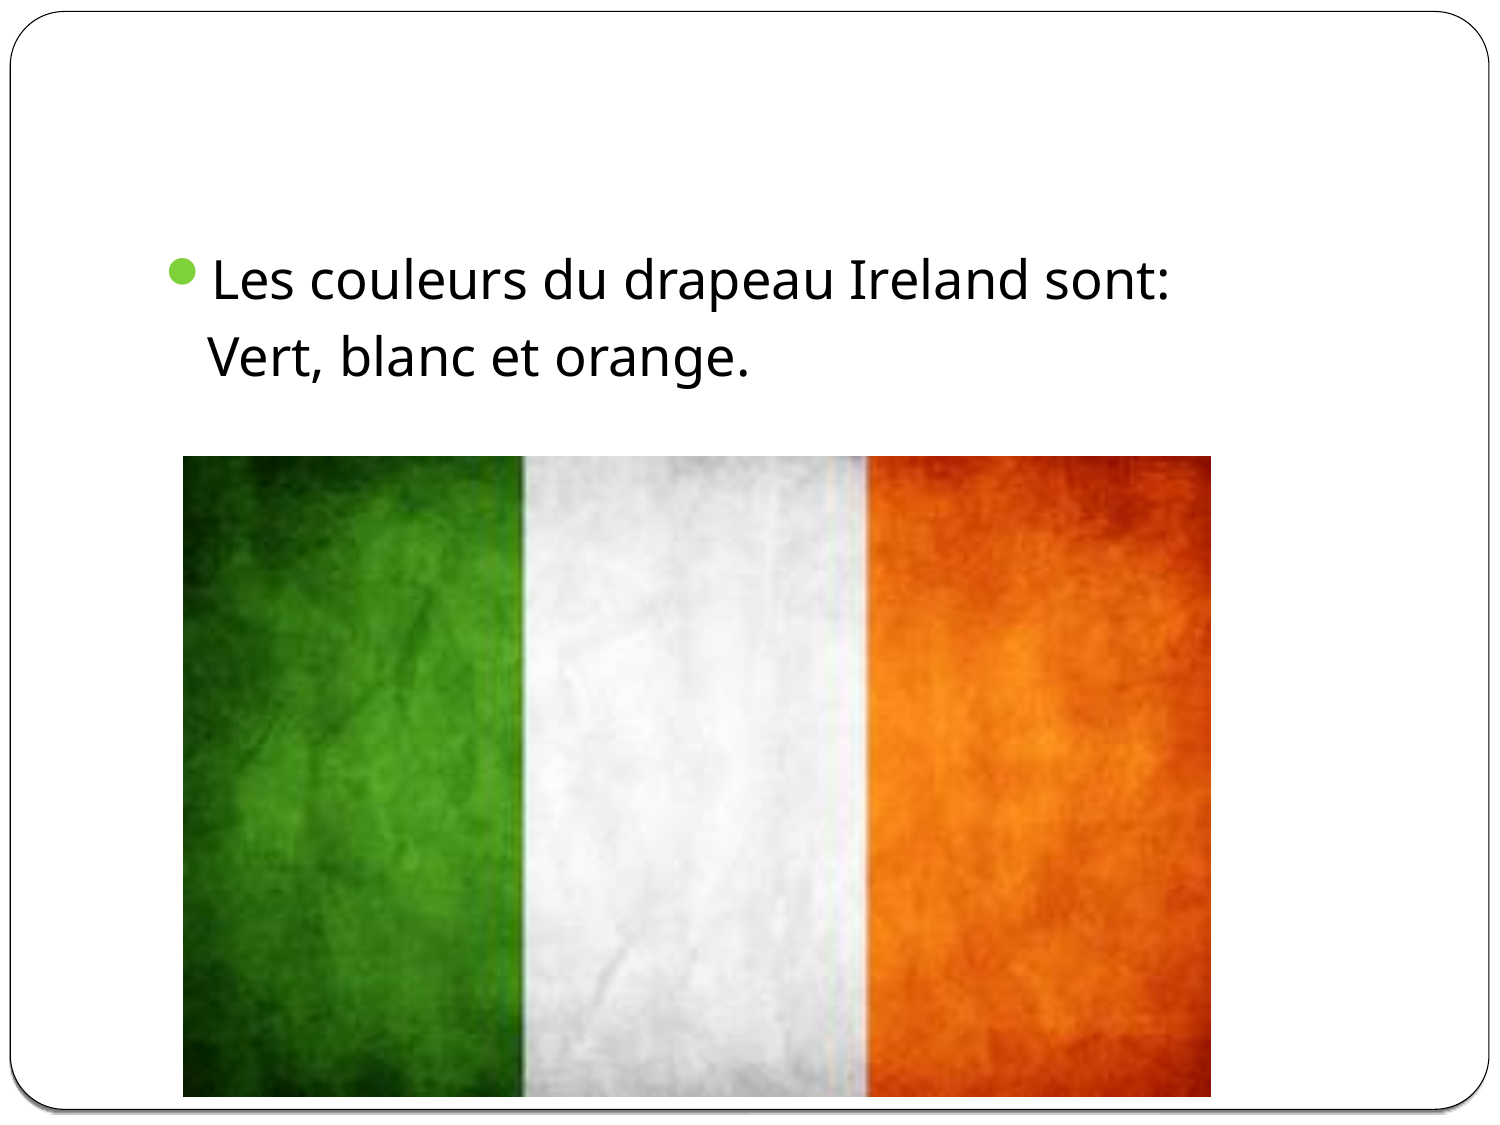

#
Les couleurs du drapeau Ireland sont:
 Vert, blanc et orange.